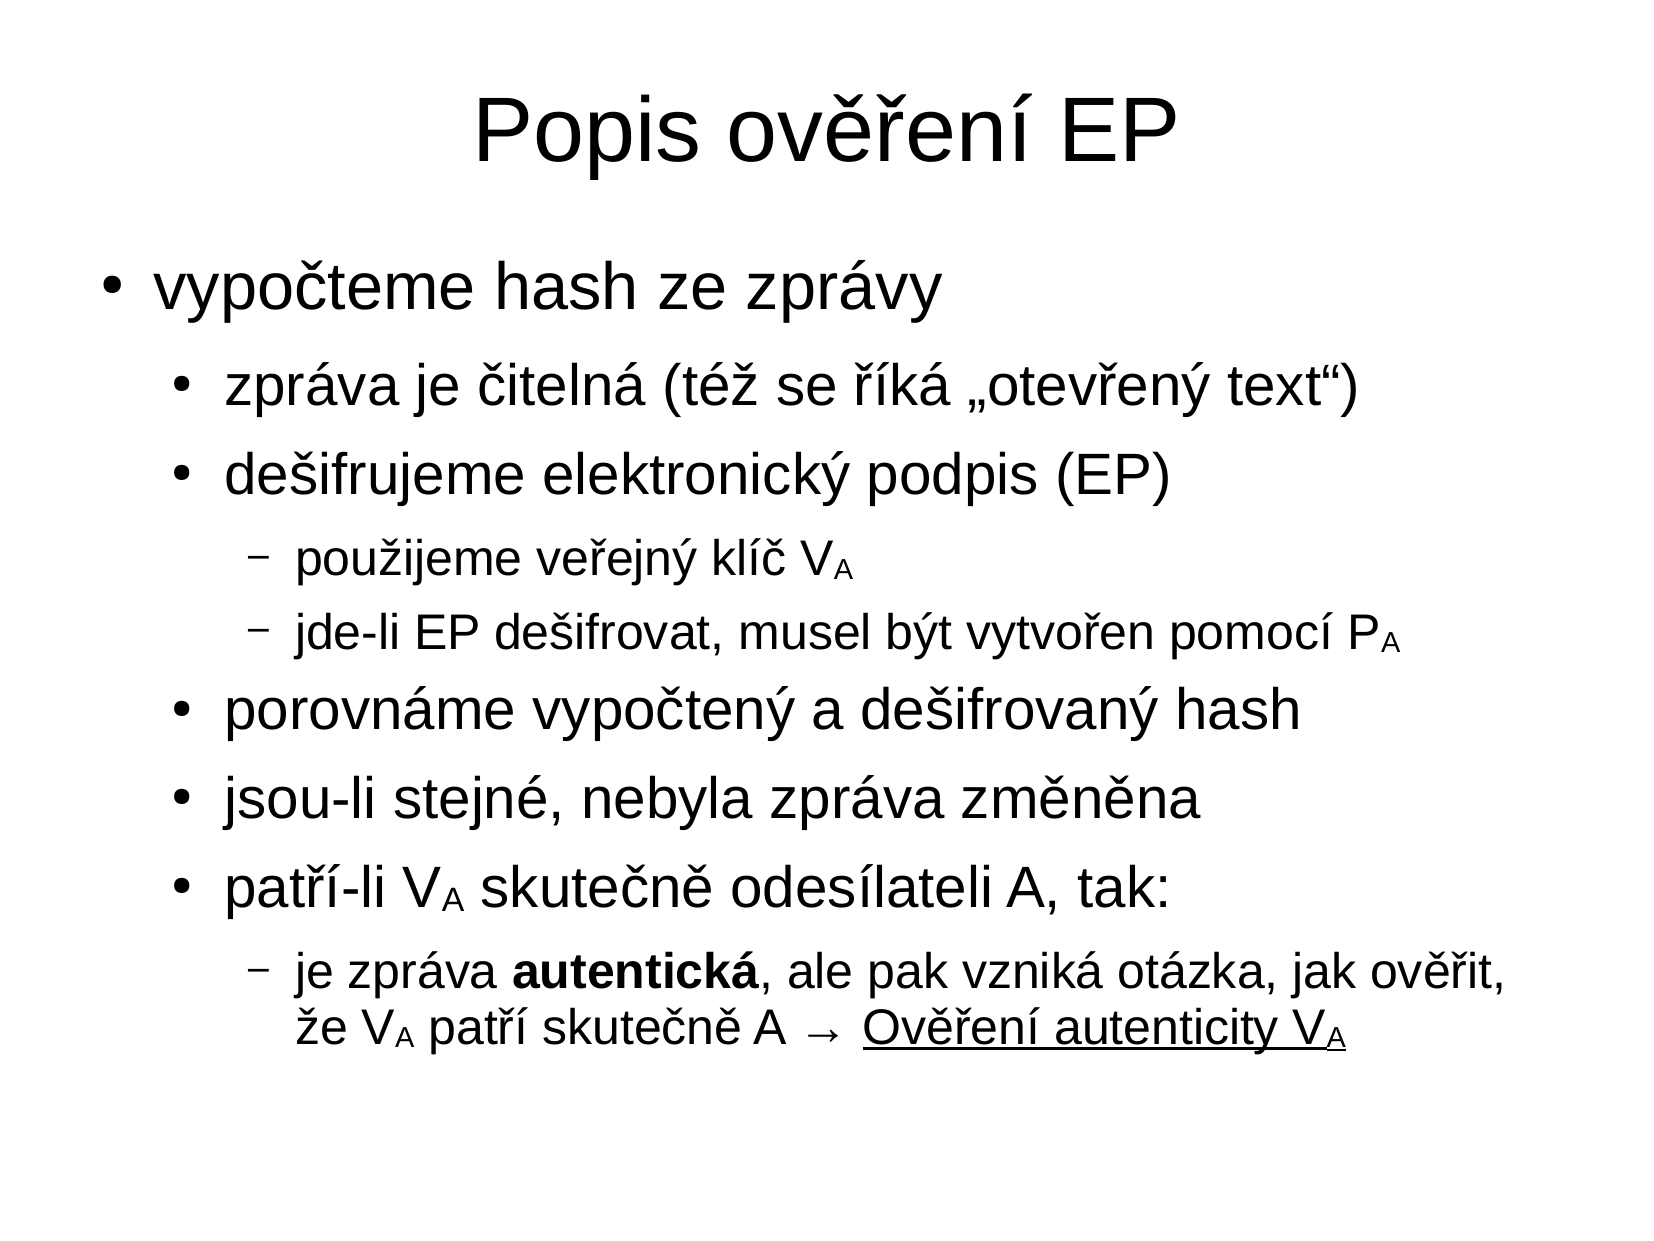

# Popis ověření EP
vypočteme hash ze zprávy
zpráva je čitelná (též se říká „otevřený text“)
dešifrujeme elektronický podpis (EP)
použijeme veřejný klíč VA
jde-li EP dešifrovat, musel být vytvořen pomocí PA
porovnáme vypočtený a dešifrovaný hash
jsou-li stejné, nebyla zpráva změněna
patří-li VA skutečně odesílateli A, tak:
je zpráva autentická, ale pak vzniká otázka, jak ověřit, že VA patří skutečně A → Ověření autenticity VA